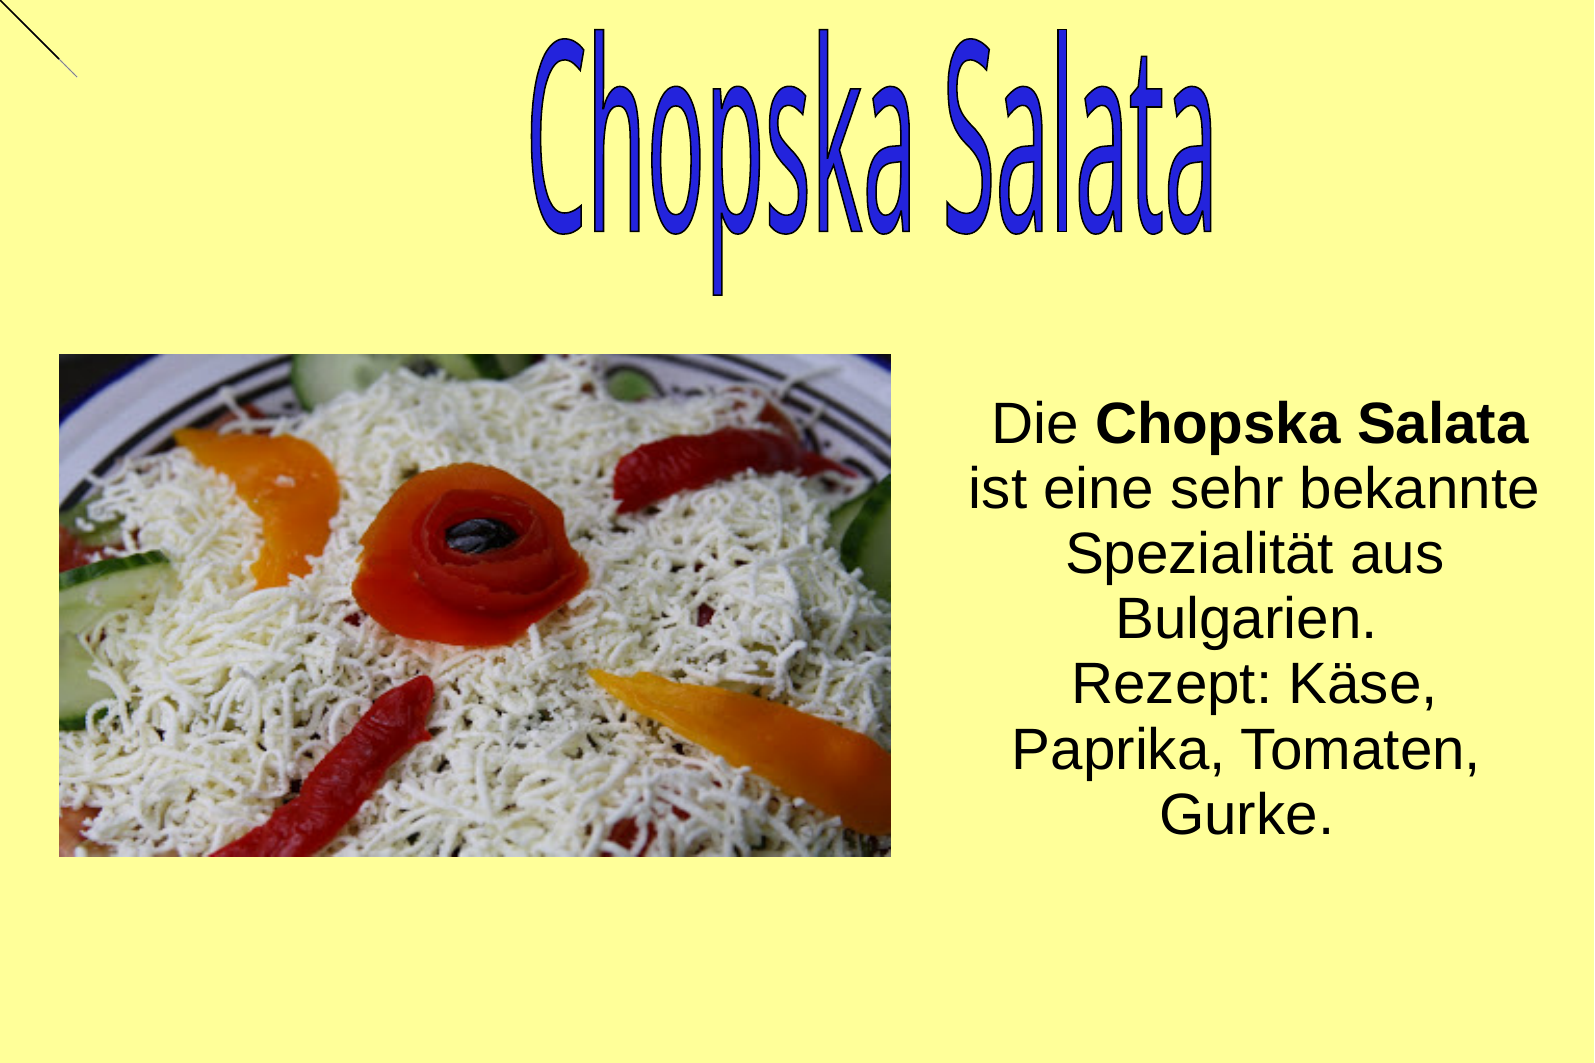

Chopska Salata
 Die Chopska Salata ist eine sehr bekannte Spezialität aus Bulgarien.
Rezept: Käse, Paprika, Tomaten, Gurke.